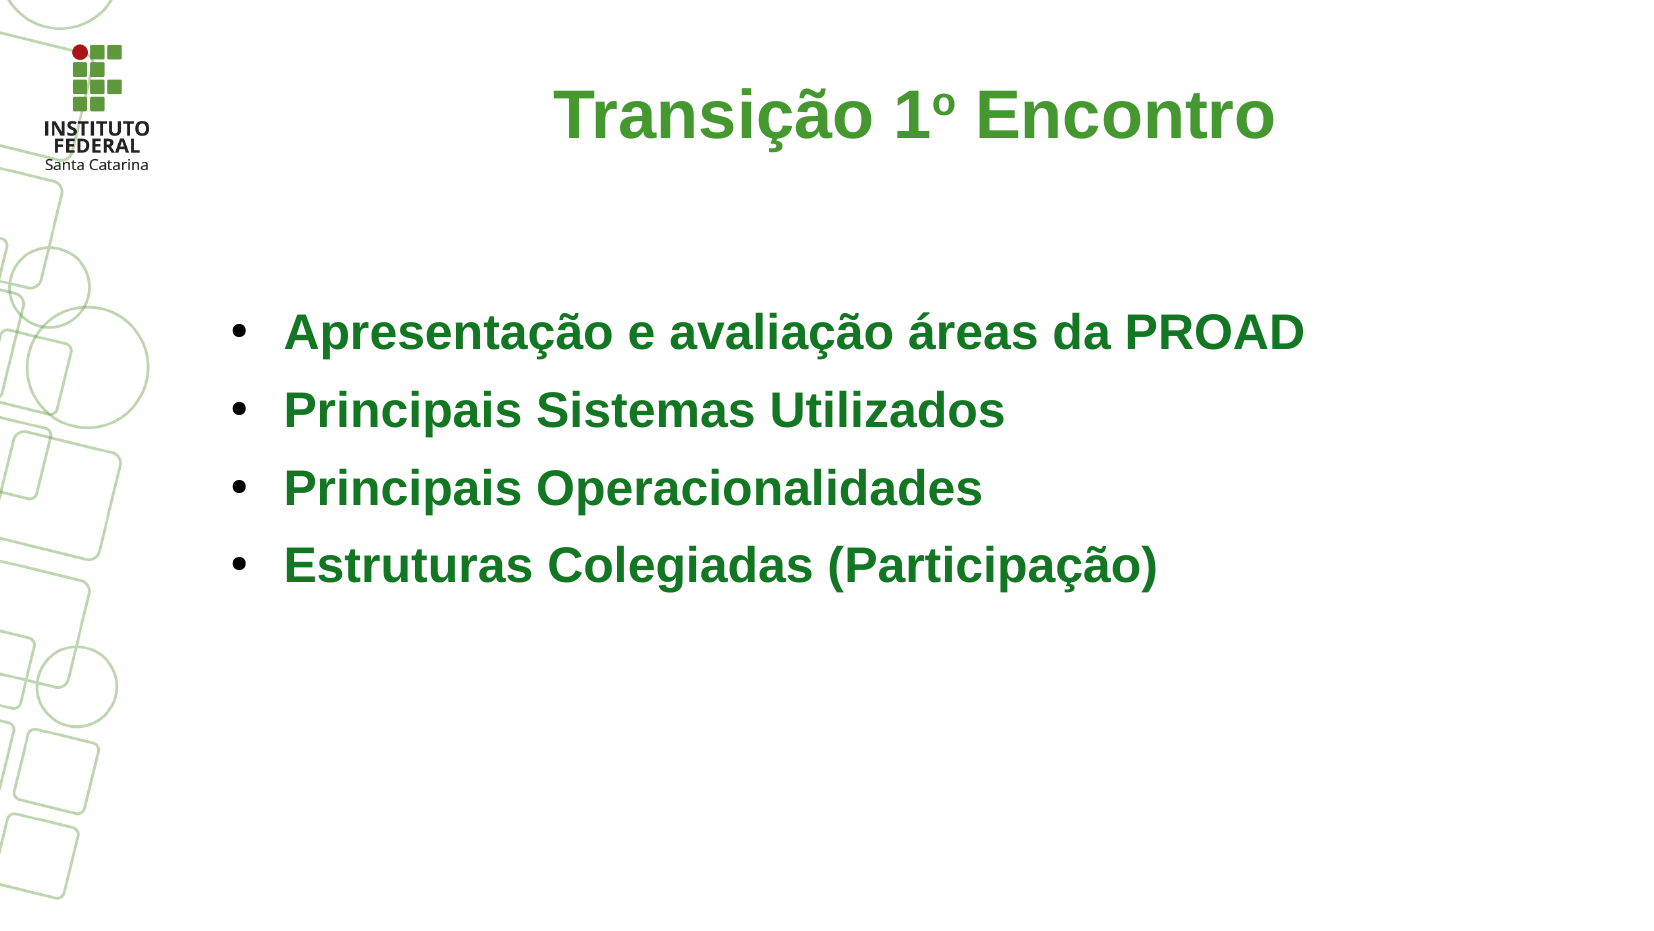

# Transição 1o Encontro
Apresentação e avaliação áreas da PROAD
Principais Sistemas Utilizados
Principais Operacionalidades
Estruturas Colegiadas (Participação)